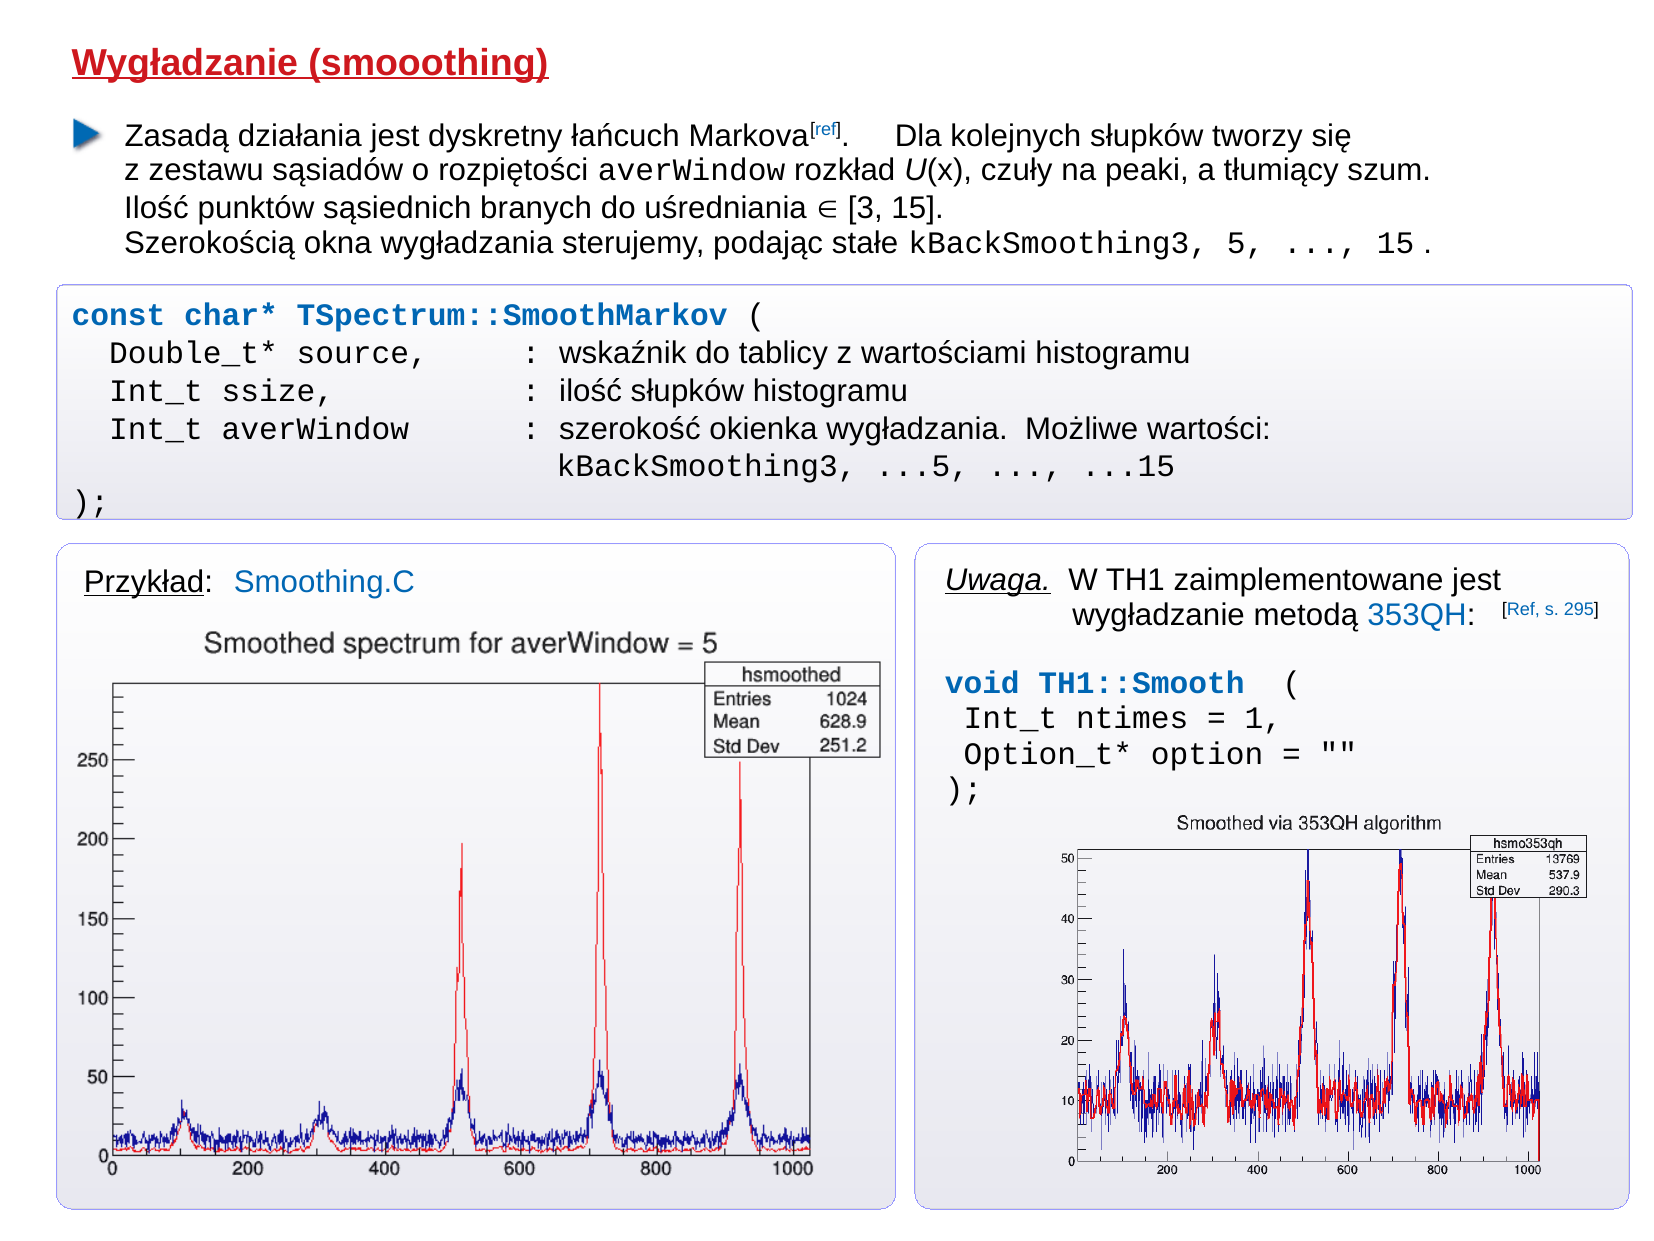

Wygładzanie (smooothing)
 Zasadą działania jest dyskretny łańcuch Markova[ref]. Dla kolejnych słupków tworzy się
 z zestawu sąsiadów o rozpiętości averWindow rozkład U(x), czuły na peaki, a tłumiący szum.
 Ilość punktów sąsiednich branych do uśredniania ∈ [3, 15].
 Szerokością okna wygładzania sterujemy, podając stałe kBackSmoothing3, 5, ..., 15 .
const char* TSpectrum::SmoothMarkov (
 Double_t* source, 	: wskaźnik do tablicy z wartościami histogramu
 Int_t ssize, 	: ilość słupków histogramu
 Int_t averWindow 	: szerokość okienka wygładzania. Możliwe wartości:
						 kBackSmoothing3, ...5, ..., ...15
);
Uwaga. W TH1 zaimplementowane jest
	 wygładzanie metodą 353QH: [Ref, s. 295]
void TH1::Smooth (
 Int_t ntimes = 1,
 Option_t* option = ""
);
Przykład:	Smoothing.C